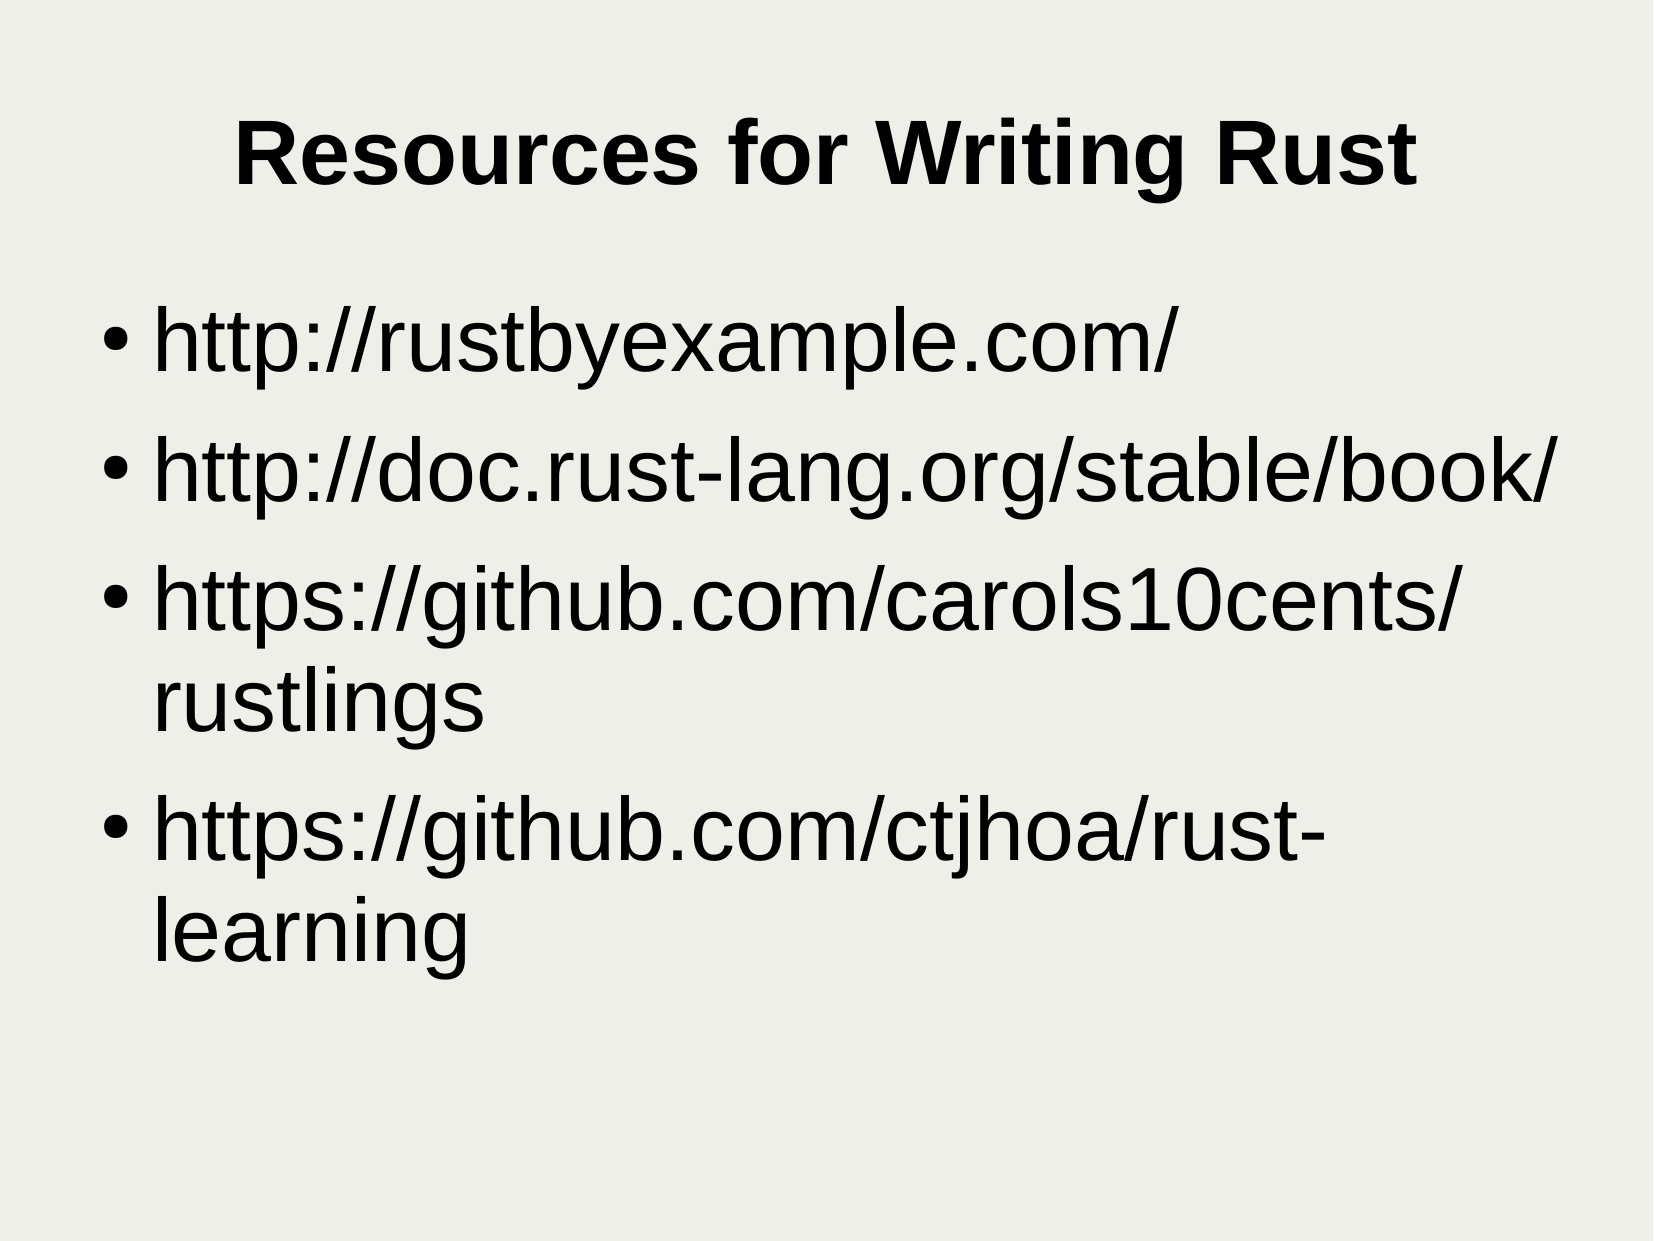

# Resources for Writing Rust
http://rustbyexample.com/
http://doc.rust-lang.org/stable/book/
https://github.com/carols10cents/rustlings
https://github.com/ctjhoa/rust-learning